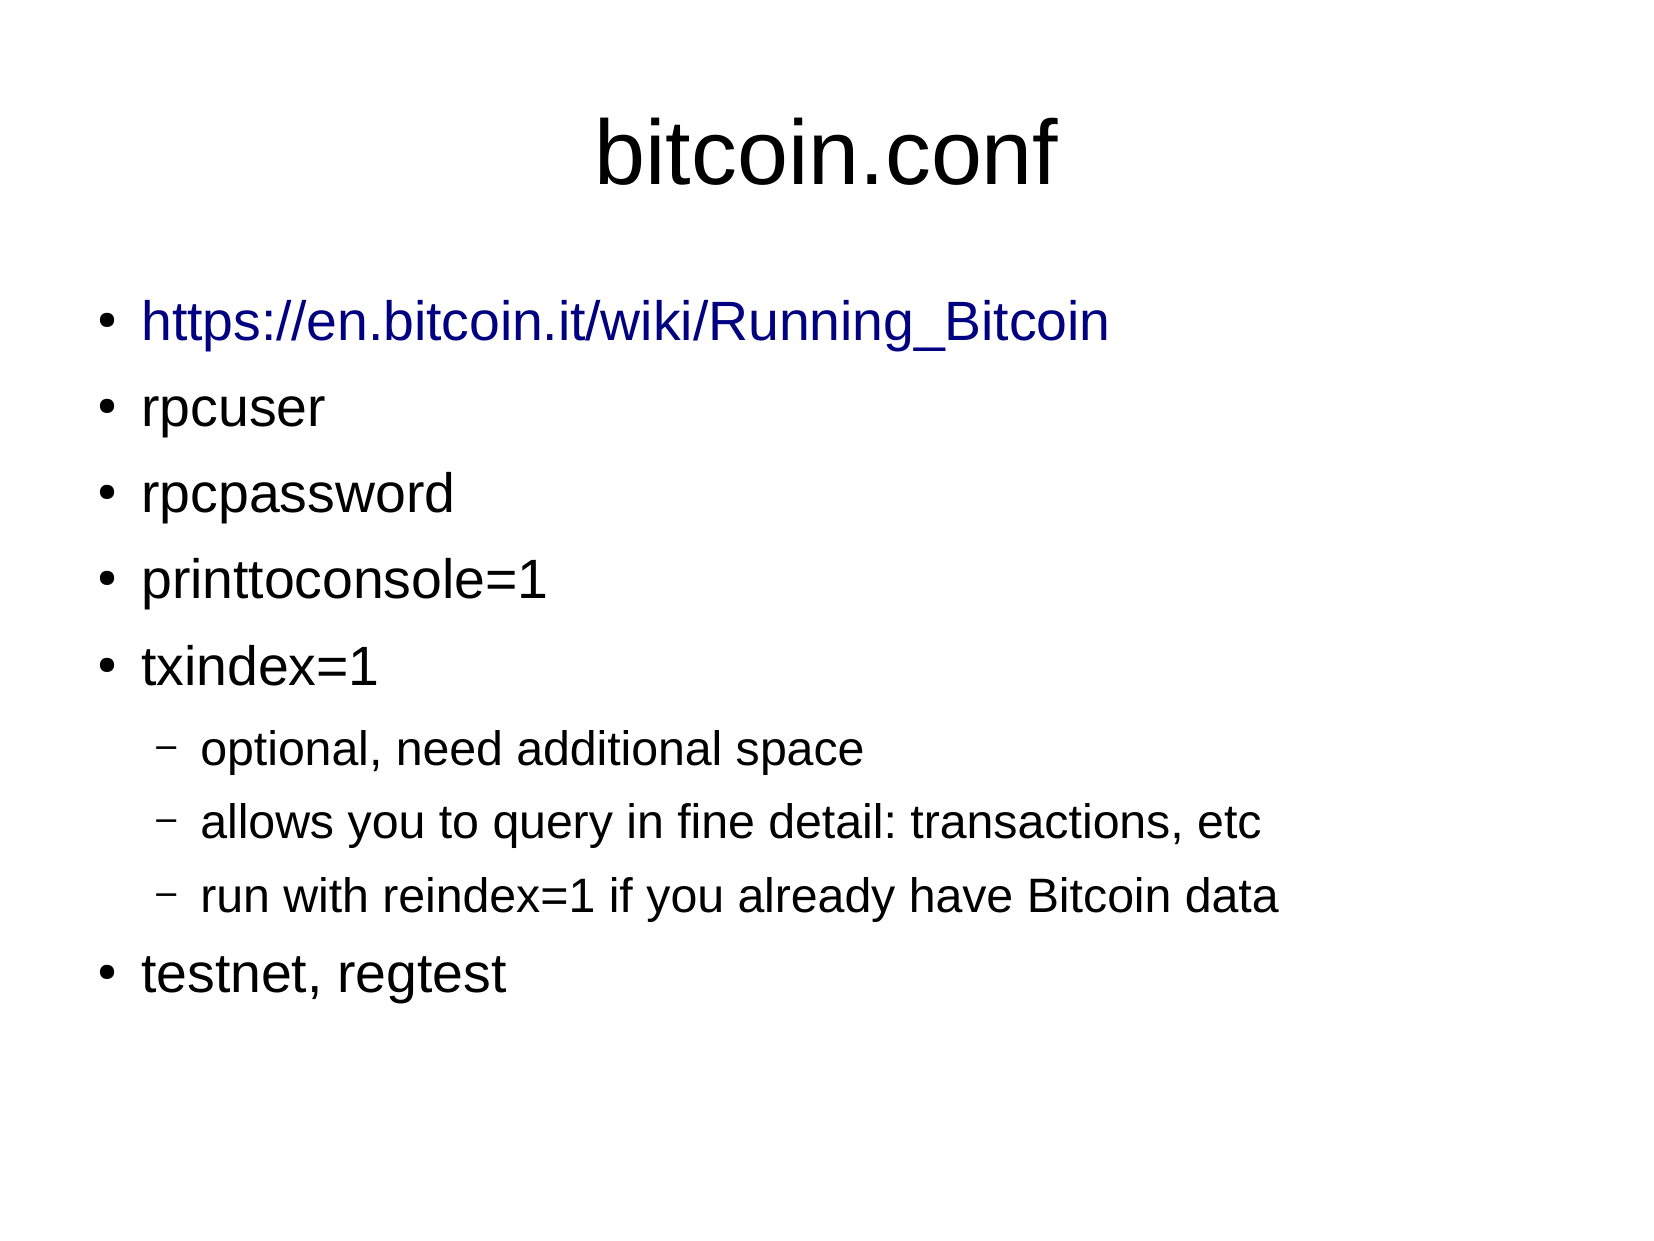

# bitcoin.conf
https://en.bitcoin.it/wiki/Running_Bitcoin
rpcuser
rpcpassword
printtoconsole=1
txindex=1
optional, need additional space
allows you to query in fine detail: transactions, etc
run with reindex=1 if you already have Bitcoin data
testnet, regtest